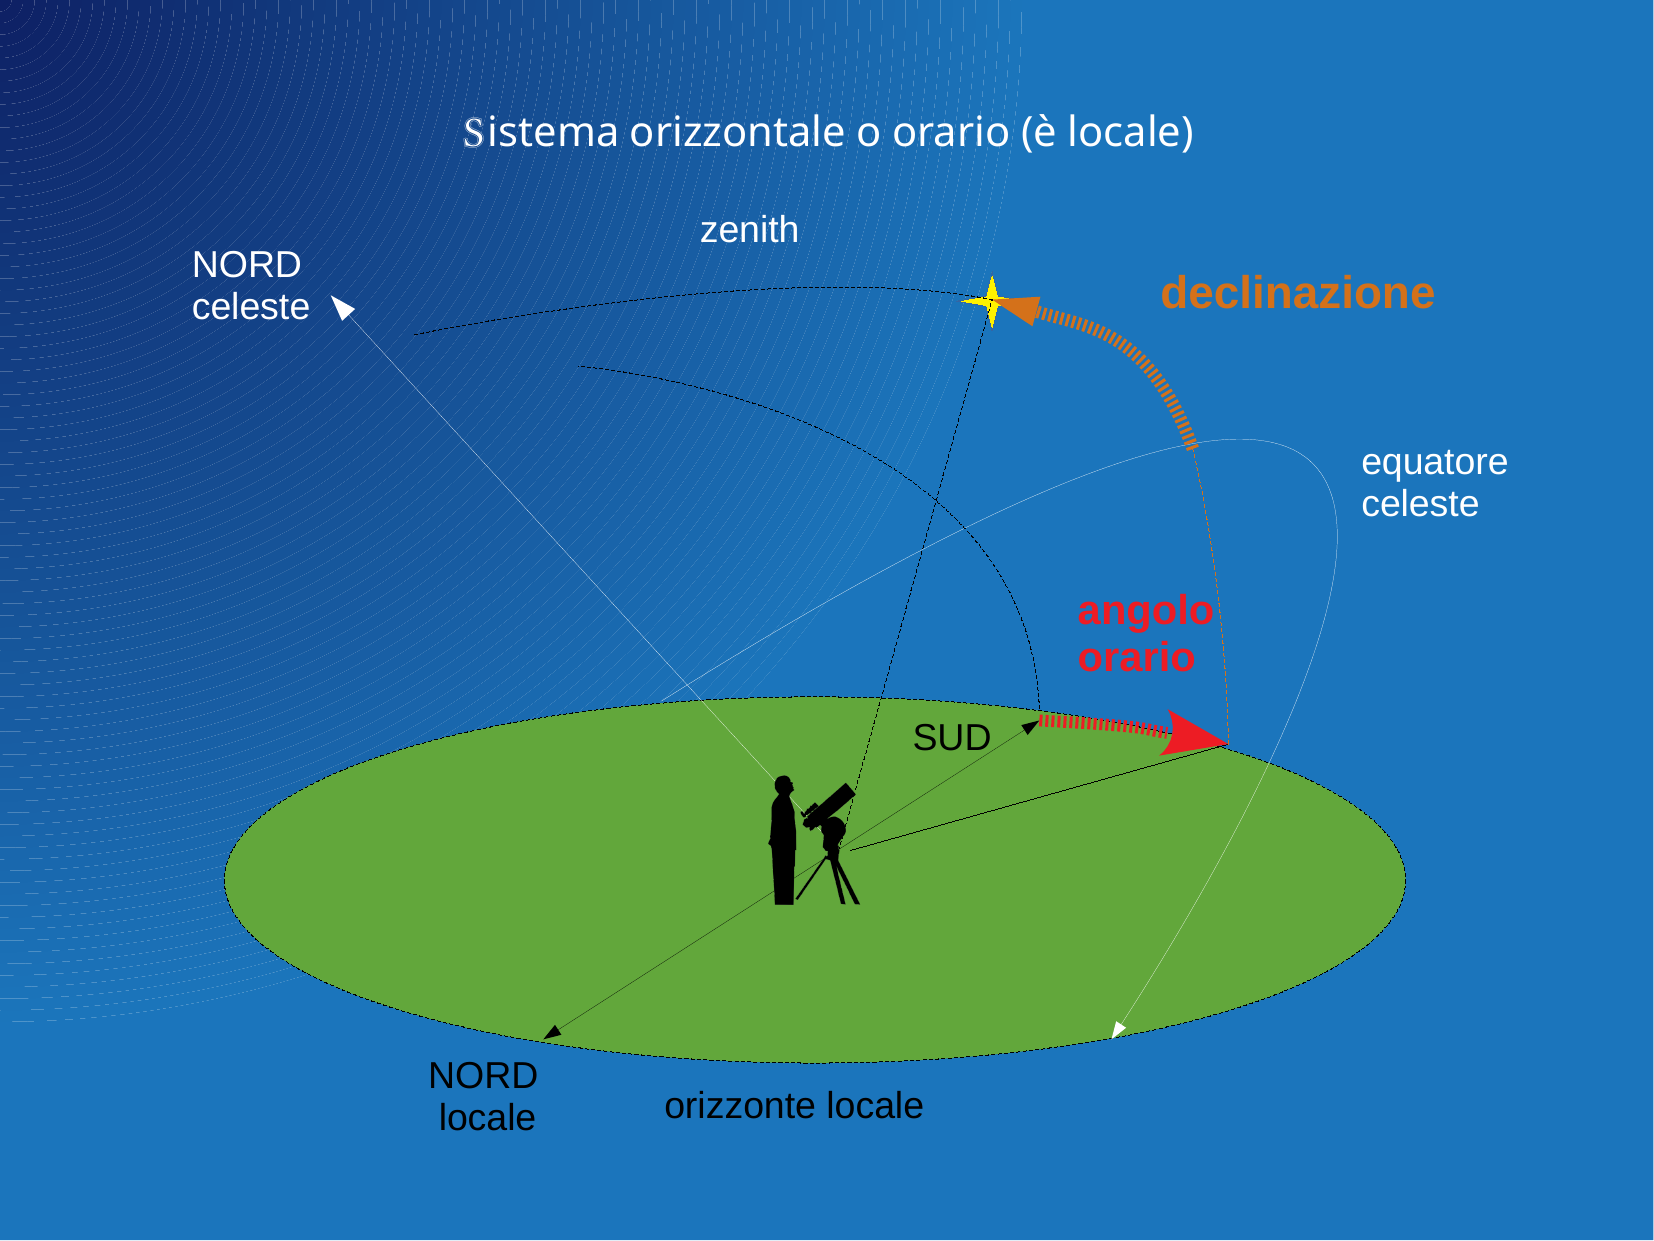

# Sistema orizzontale o orario (è locale)
zenith
NORD celeste
declinazione
equatore celeste
angolo orario
SUD
NORD
 locale
orizzonte locale